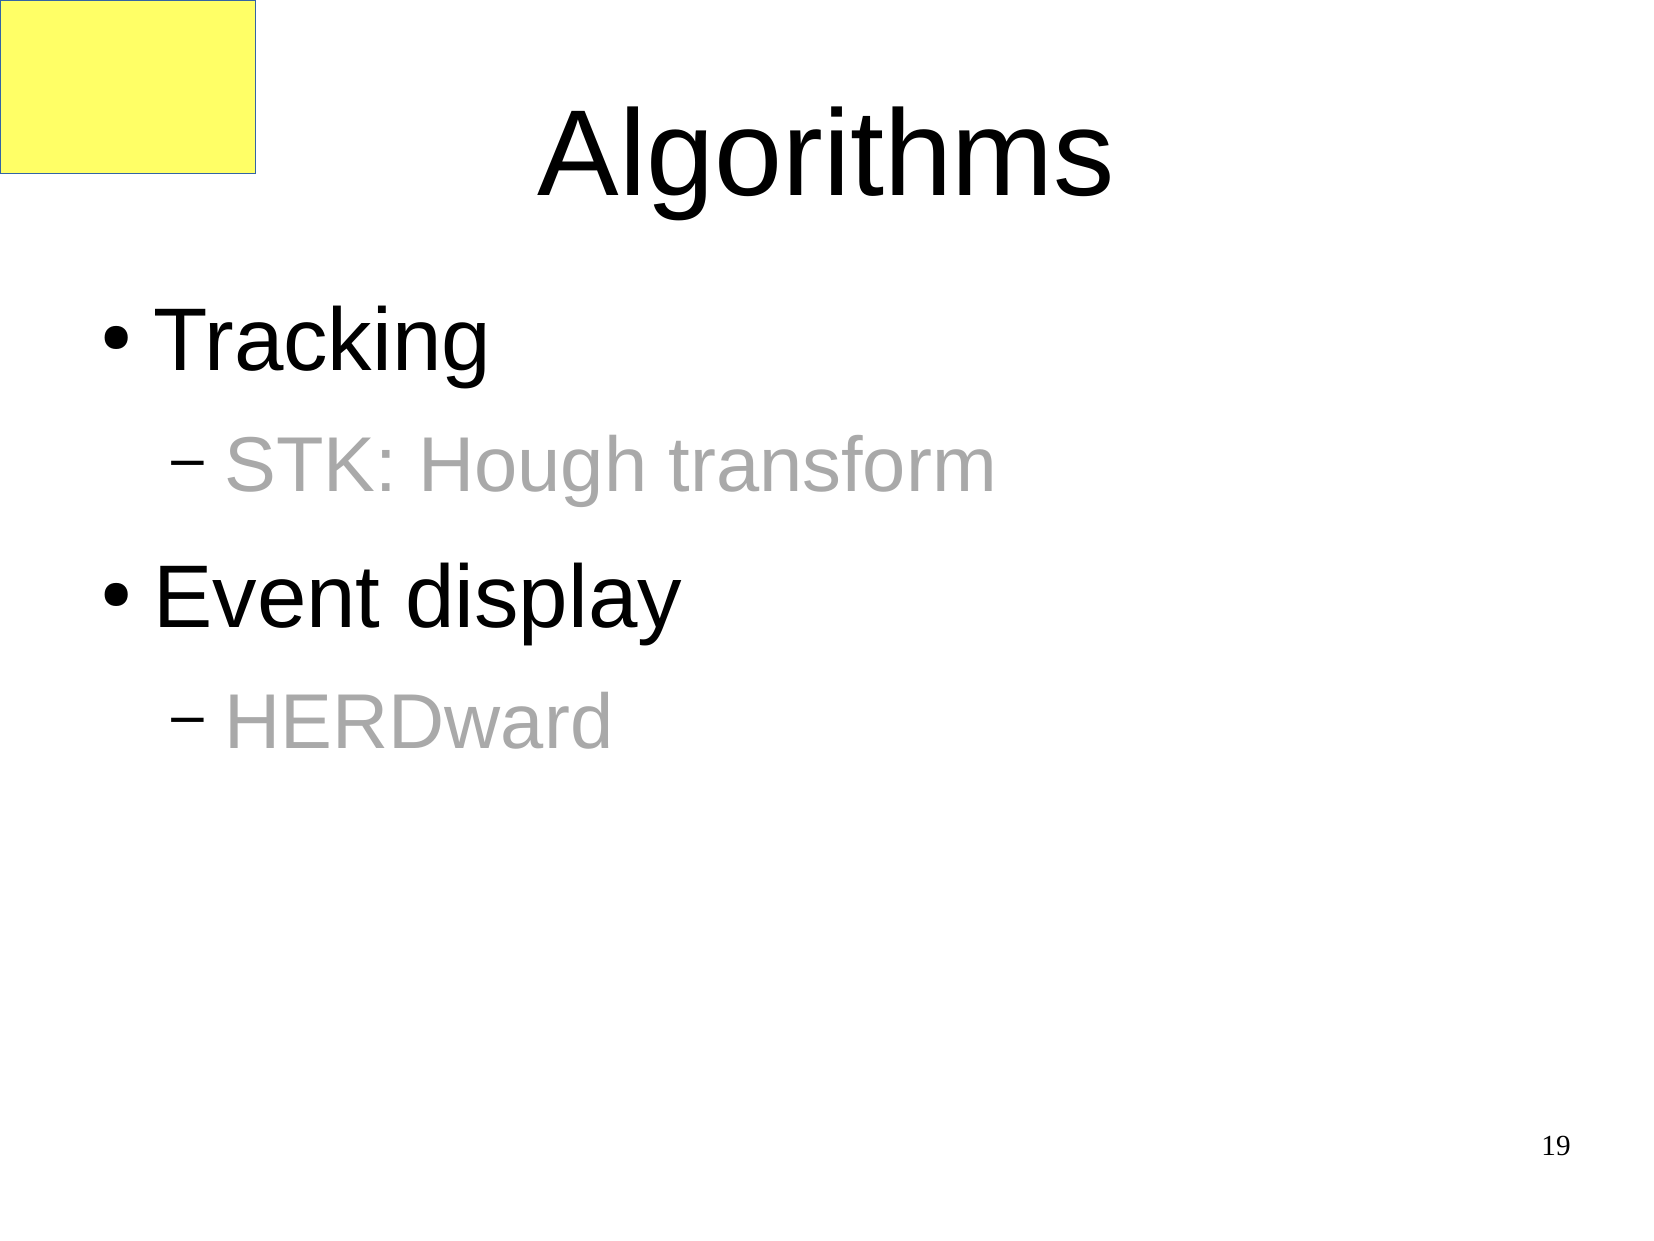

# Algorithms
Tracking
STK: Hough transform
Event display
HERDward
19